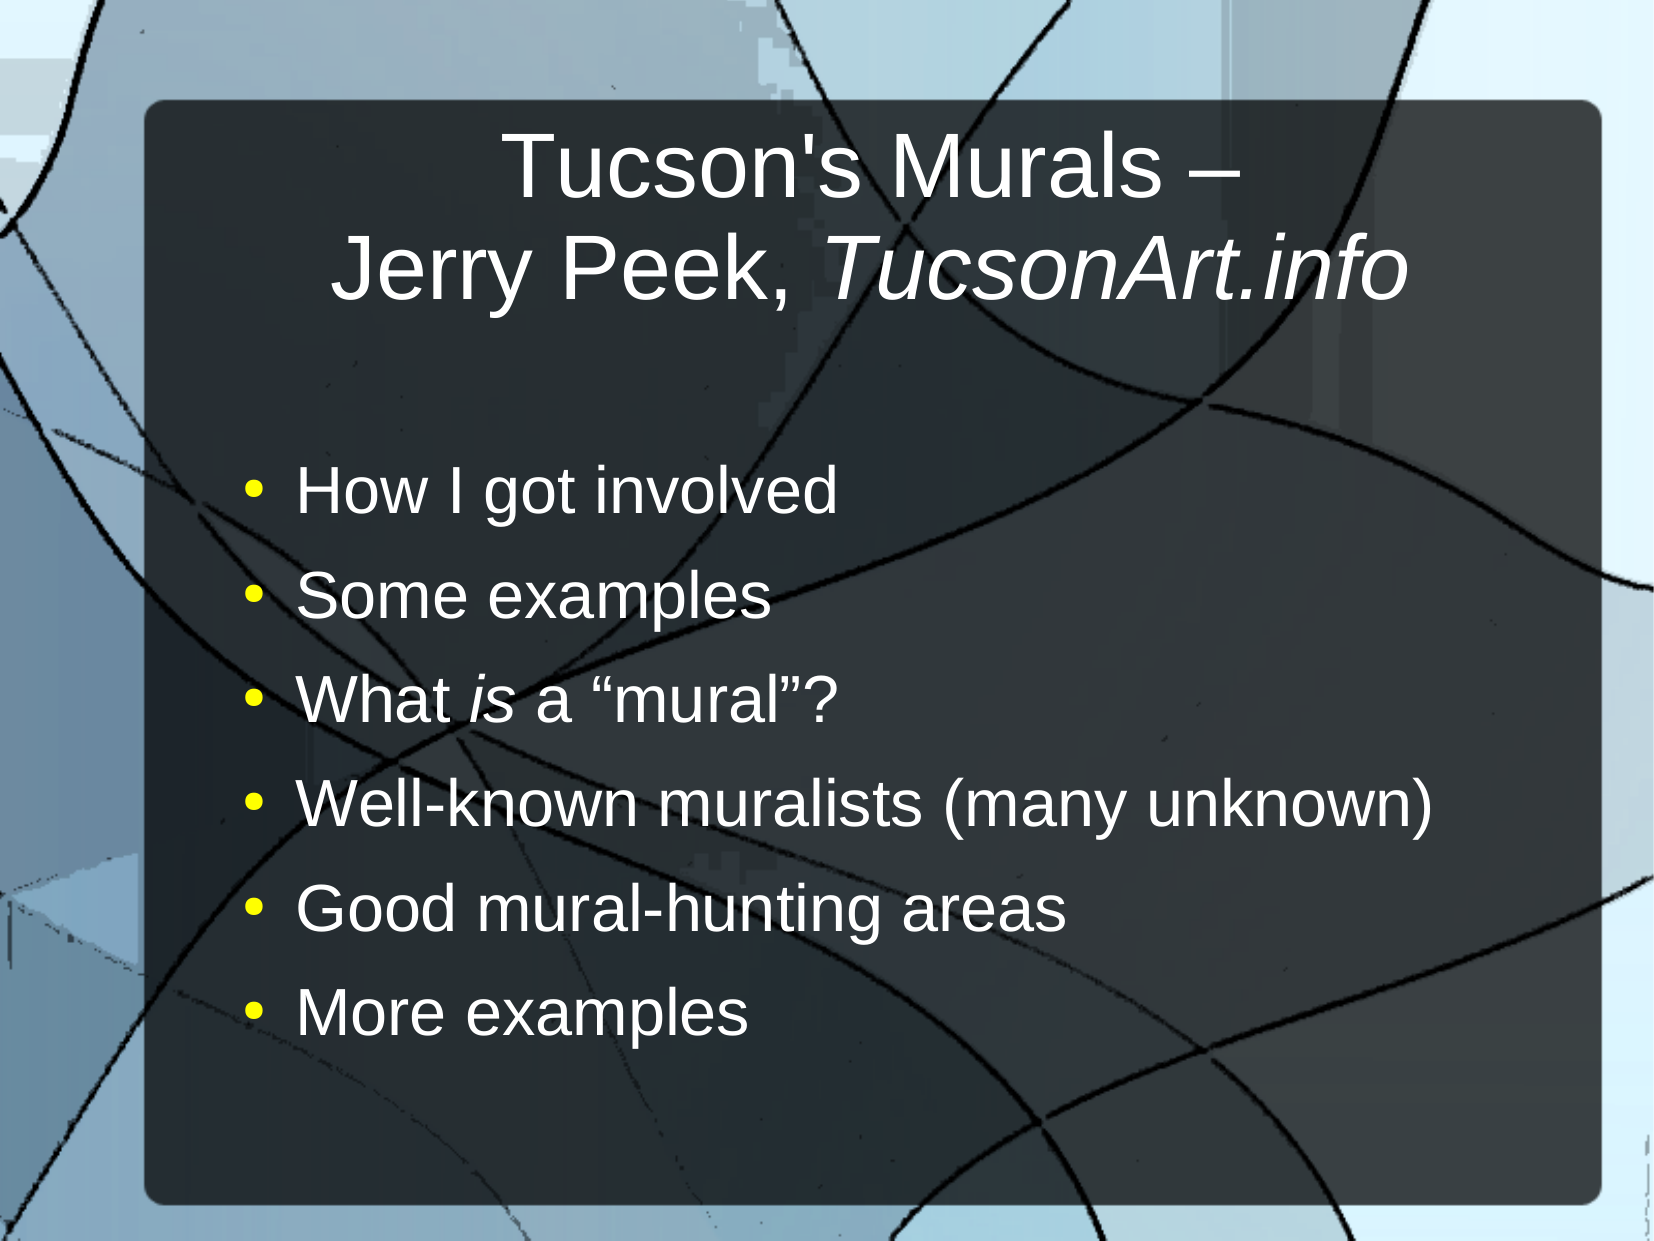

# Tucson's Murals – Jerry Peek, TucsonArt.info
How I got involved
Some examples
What is a “mural”?
Well-known muralists (many unknown)
Good mural-hunting areas
More examples